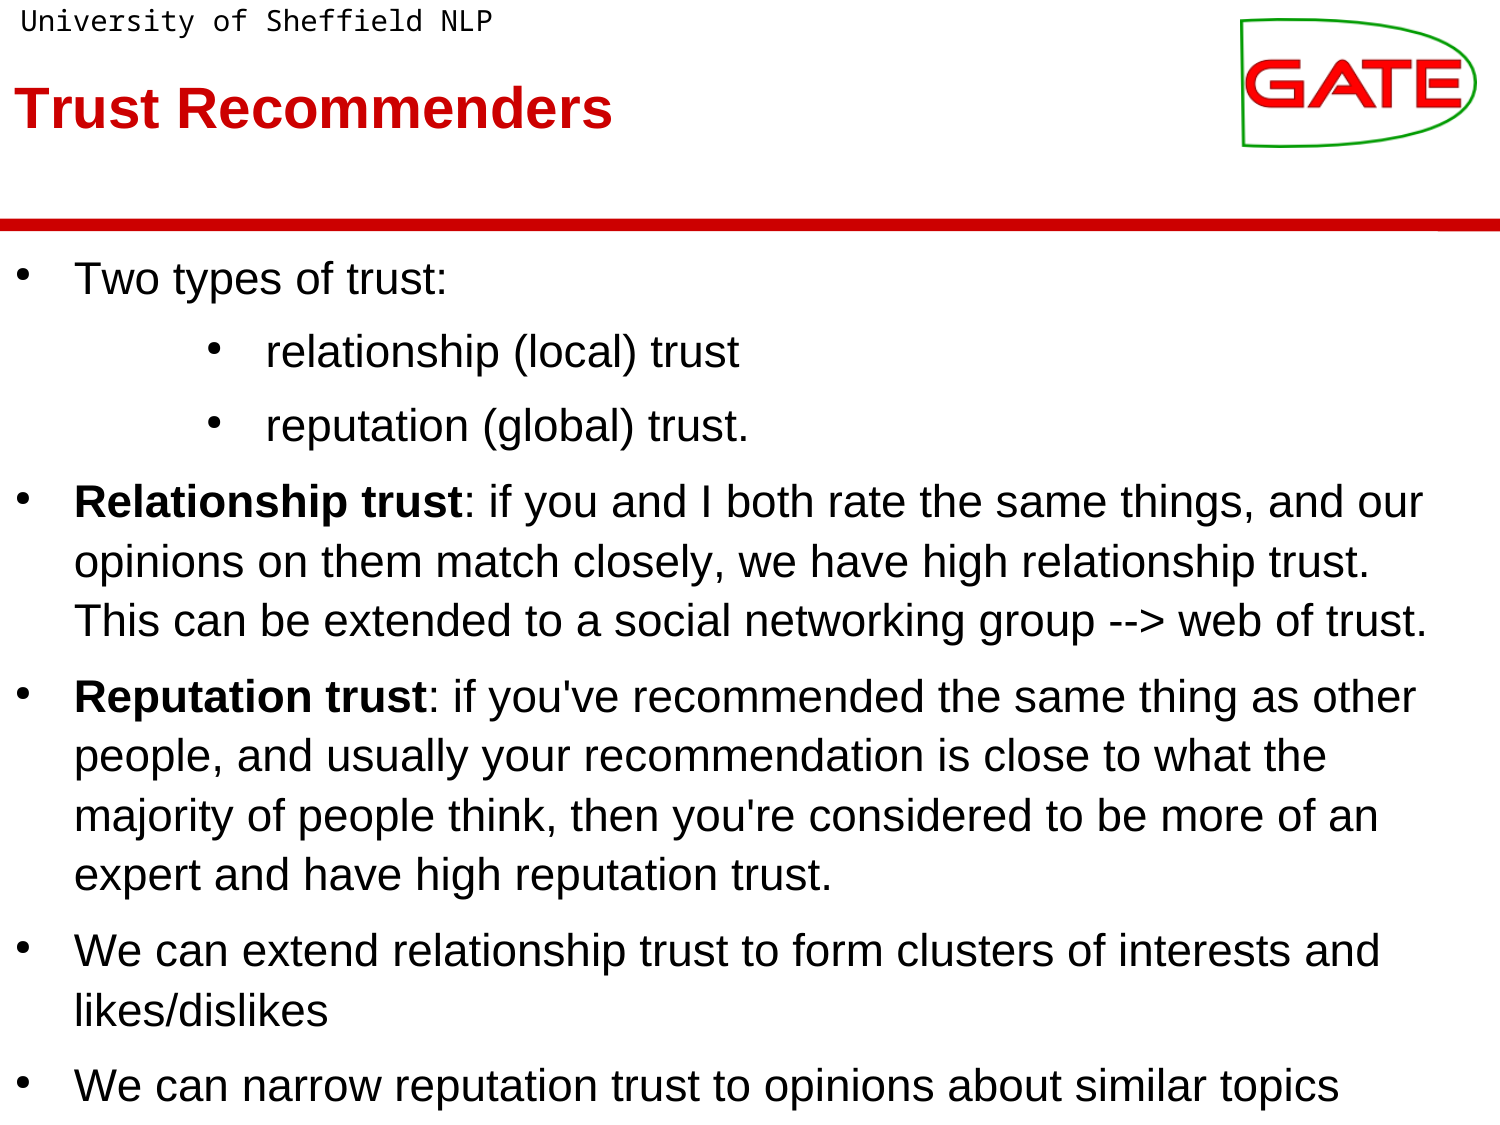

# Trust Recommenders
Two types of trust:
 relationship (local) trust
 reputation (global) trust.
Relationship trust: if you and I both rate the same things, and our opinions on them match closely, we have high relationship trust. This can be extended to a social networking group --> web of trust.
Reputation trust: if you've recommended the same thing as other people, and usually your recommendation is close to what the majority of people think, then you're considered to be more of an expert and have high reputation trust.
We can extend relationship trust to form clusters of interests and likes/dislikes
We can narrow reputation trust to opinions about similar topics